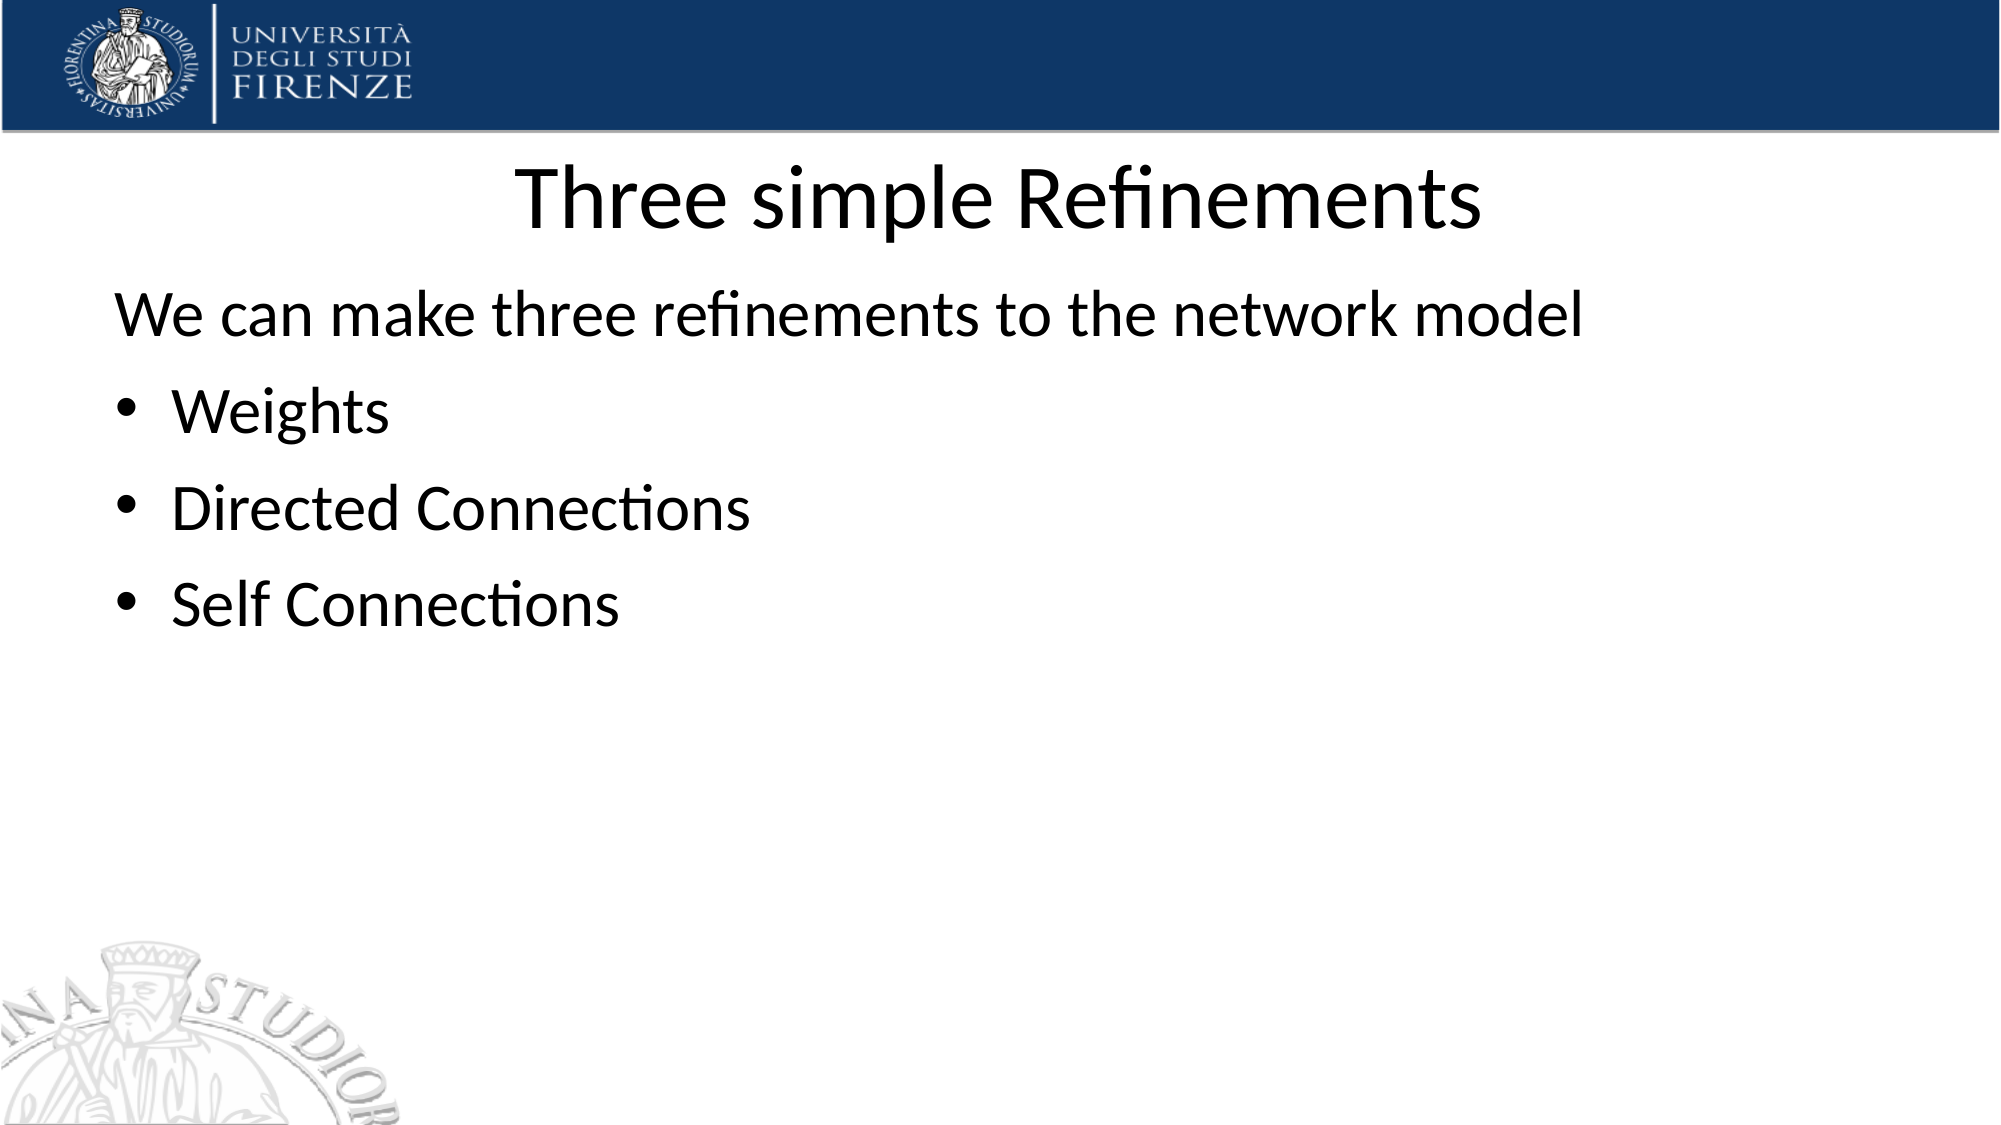

# Three simple Refinements
We can make three refinements to the network model
Weights
Directed Connections
Self Connections